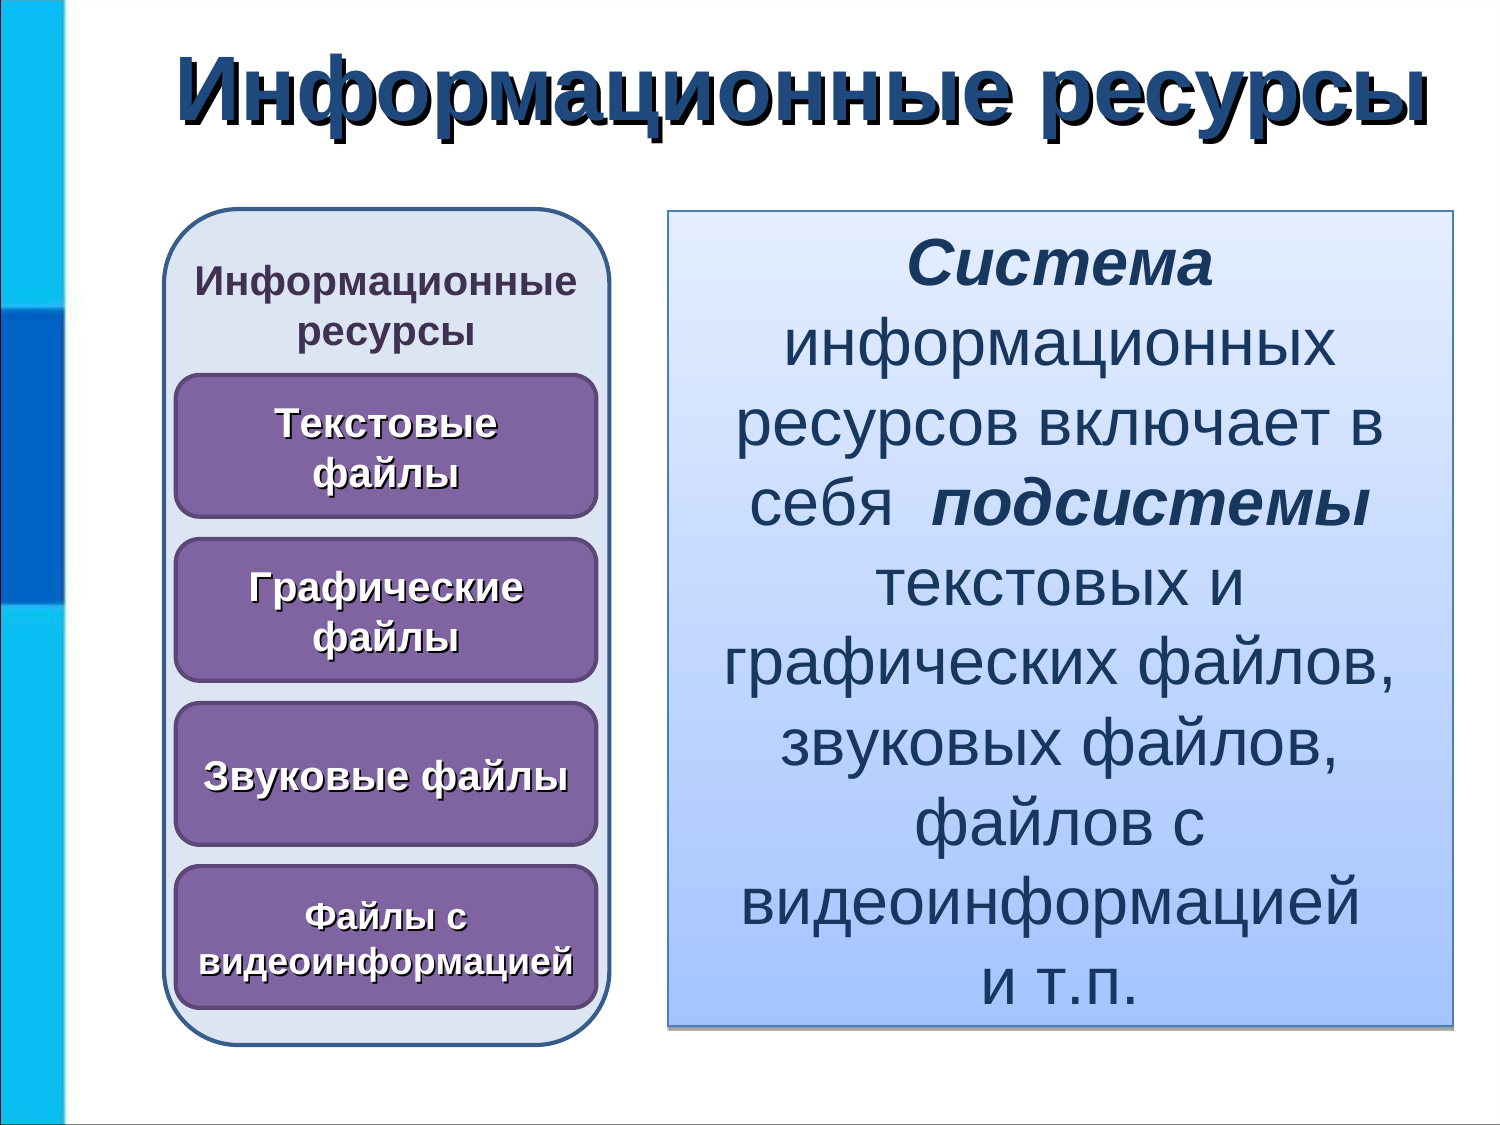

# Информационные ресурсы
Система информационных ресурсов включает в себя подсистемы текстовых и графических файлов, звуковых файлов, файлов с видеоинформацией
и т.п.
Информационные ресурсы
Текстовые файлы
Графические файлы
Звуковые файлы
Файлы с видеоинформацией